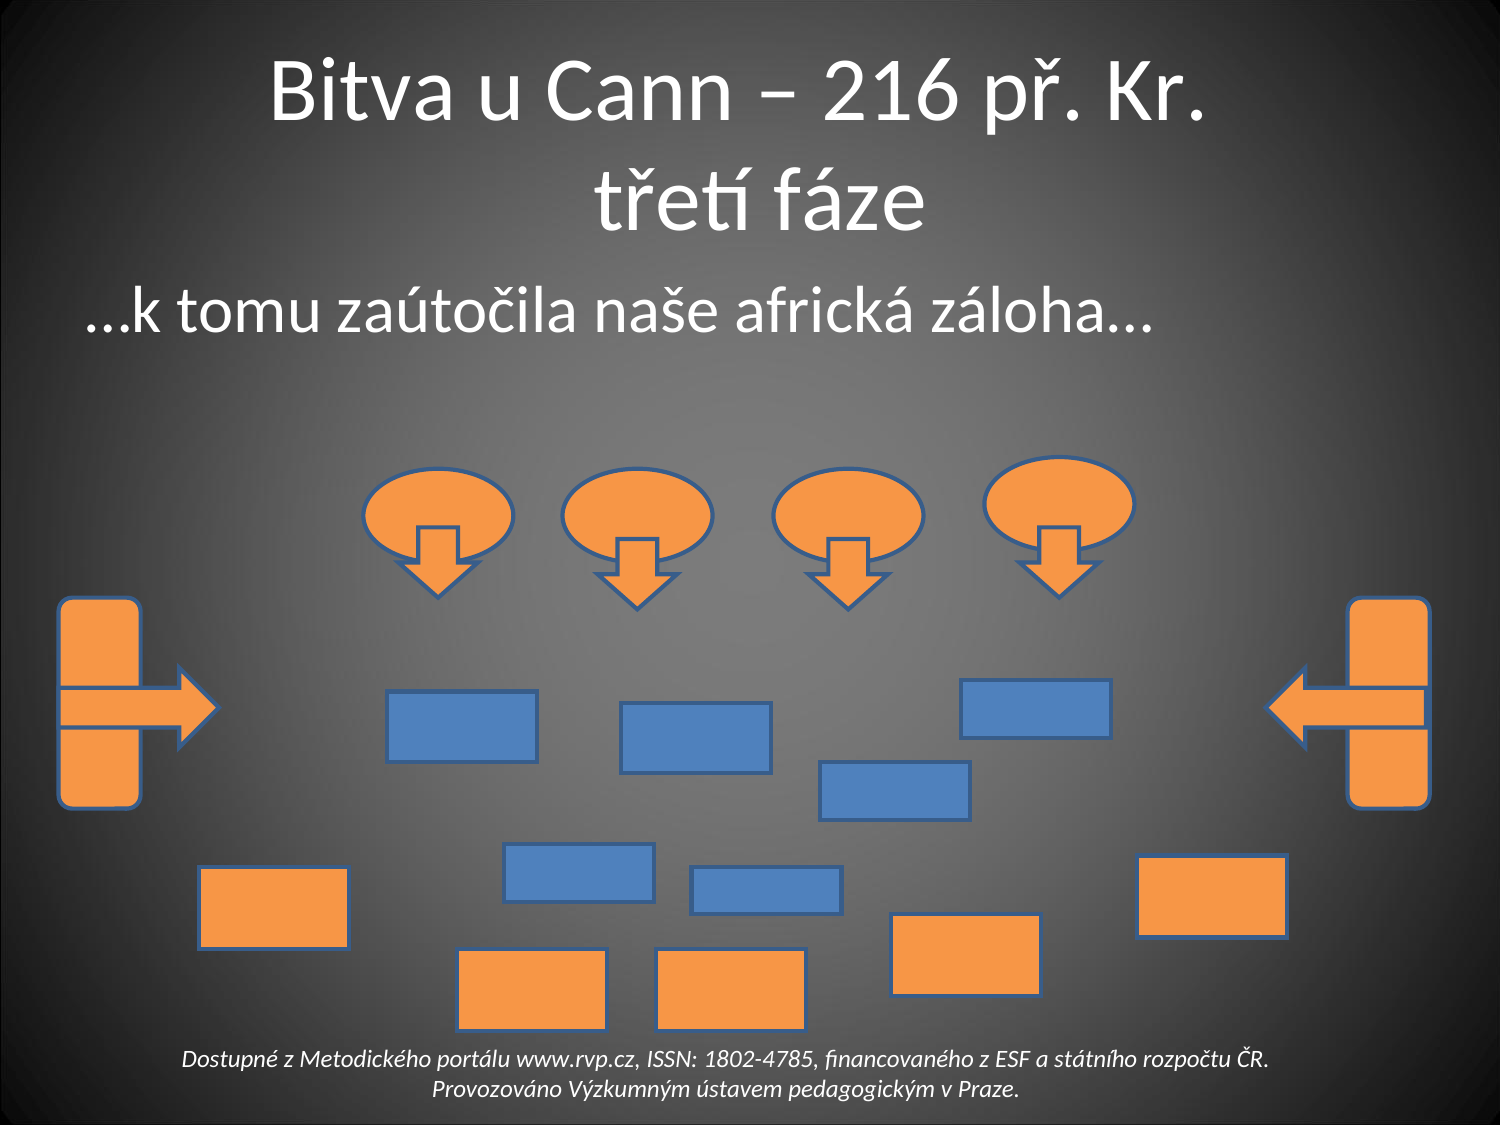

# Bitva u Cann – 216 př. Kr. třetí fáze
…k tomu zaútočila naše africká záloha…
Dostupné z Metodického portálu www.rvp.cz, ISSN: 1802-4785, financovaného z ESF a státního rozpočtu ČR. Provozováno Výzkumným ústavem pedagogickým v Praze.